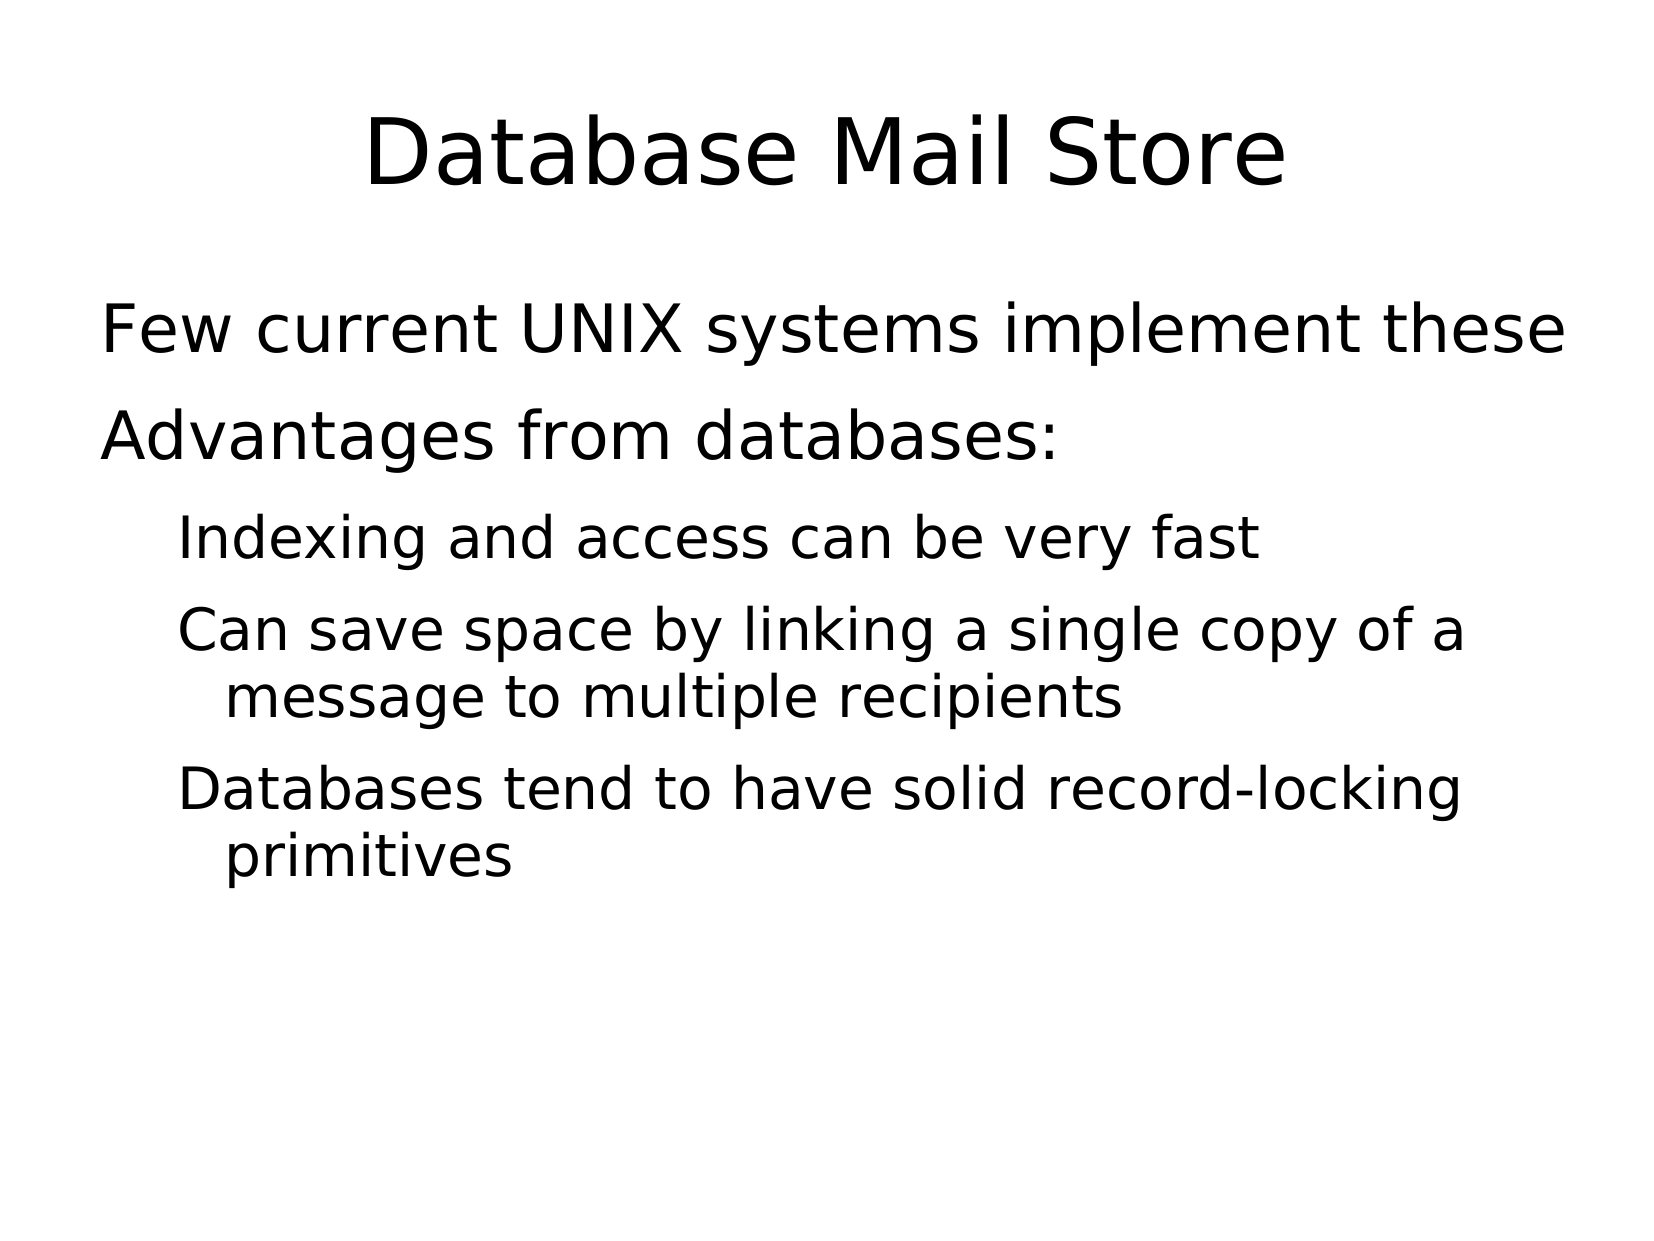

# Database Mail Store
Few current UNIX systems implement these
Advantages from databases:
Indexing and access can be very fast
Can save space by linking a single copy of a message to multiple recipients
Databases tend to have solid record-locking primitives